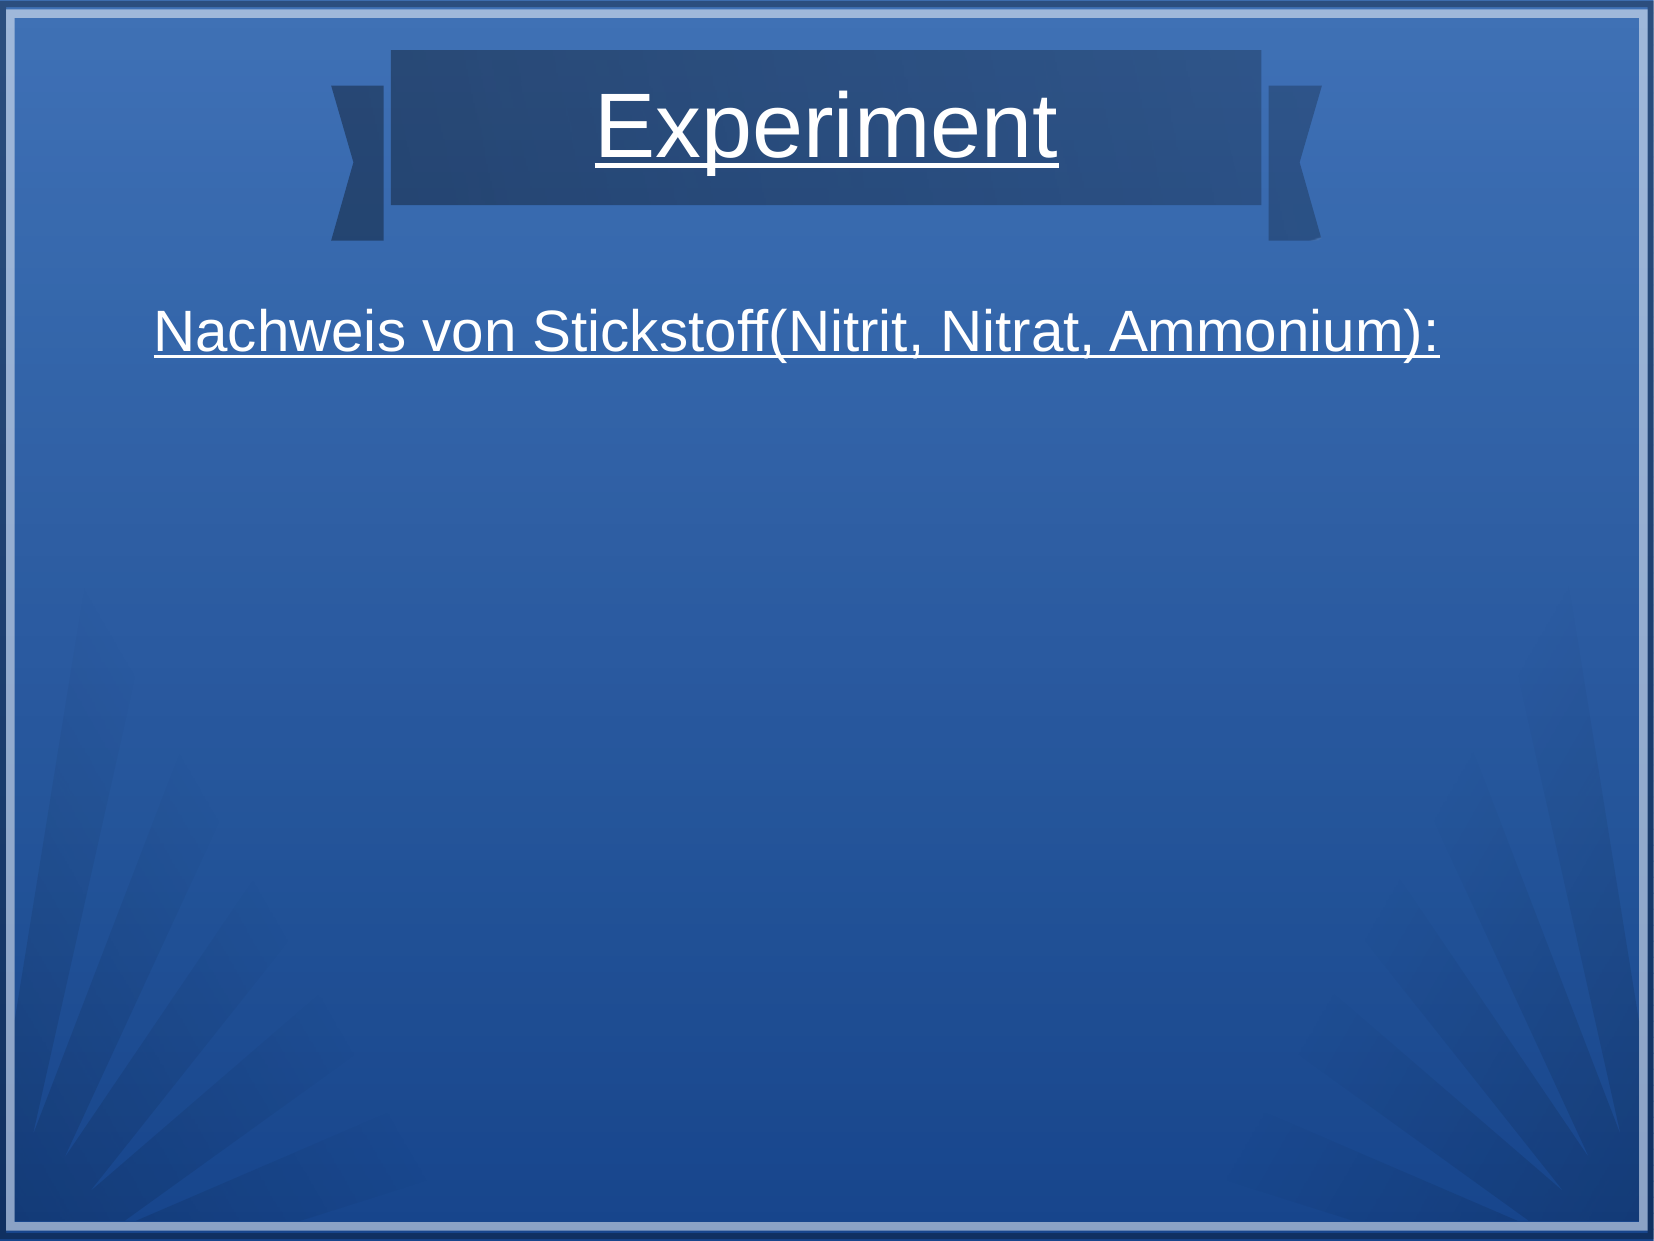

# Experiment
Nachweis von Stickstoff(Nitrit, Nitrat, Ammonium):